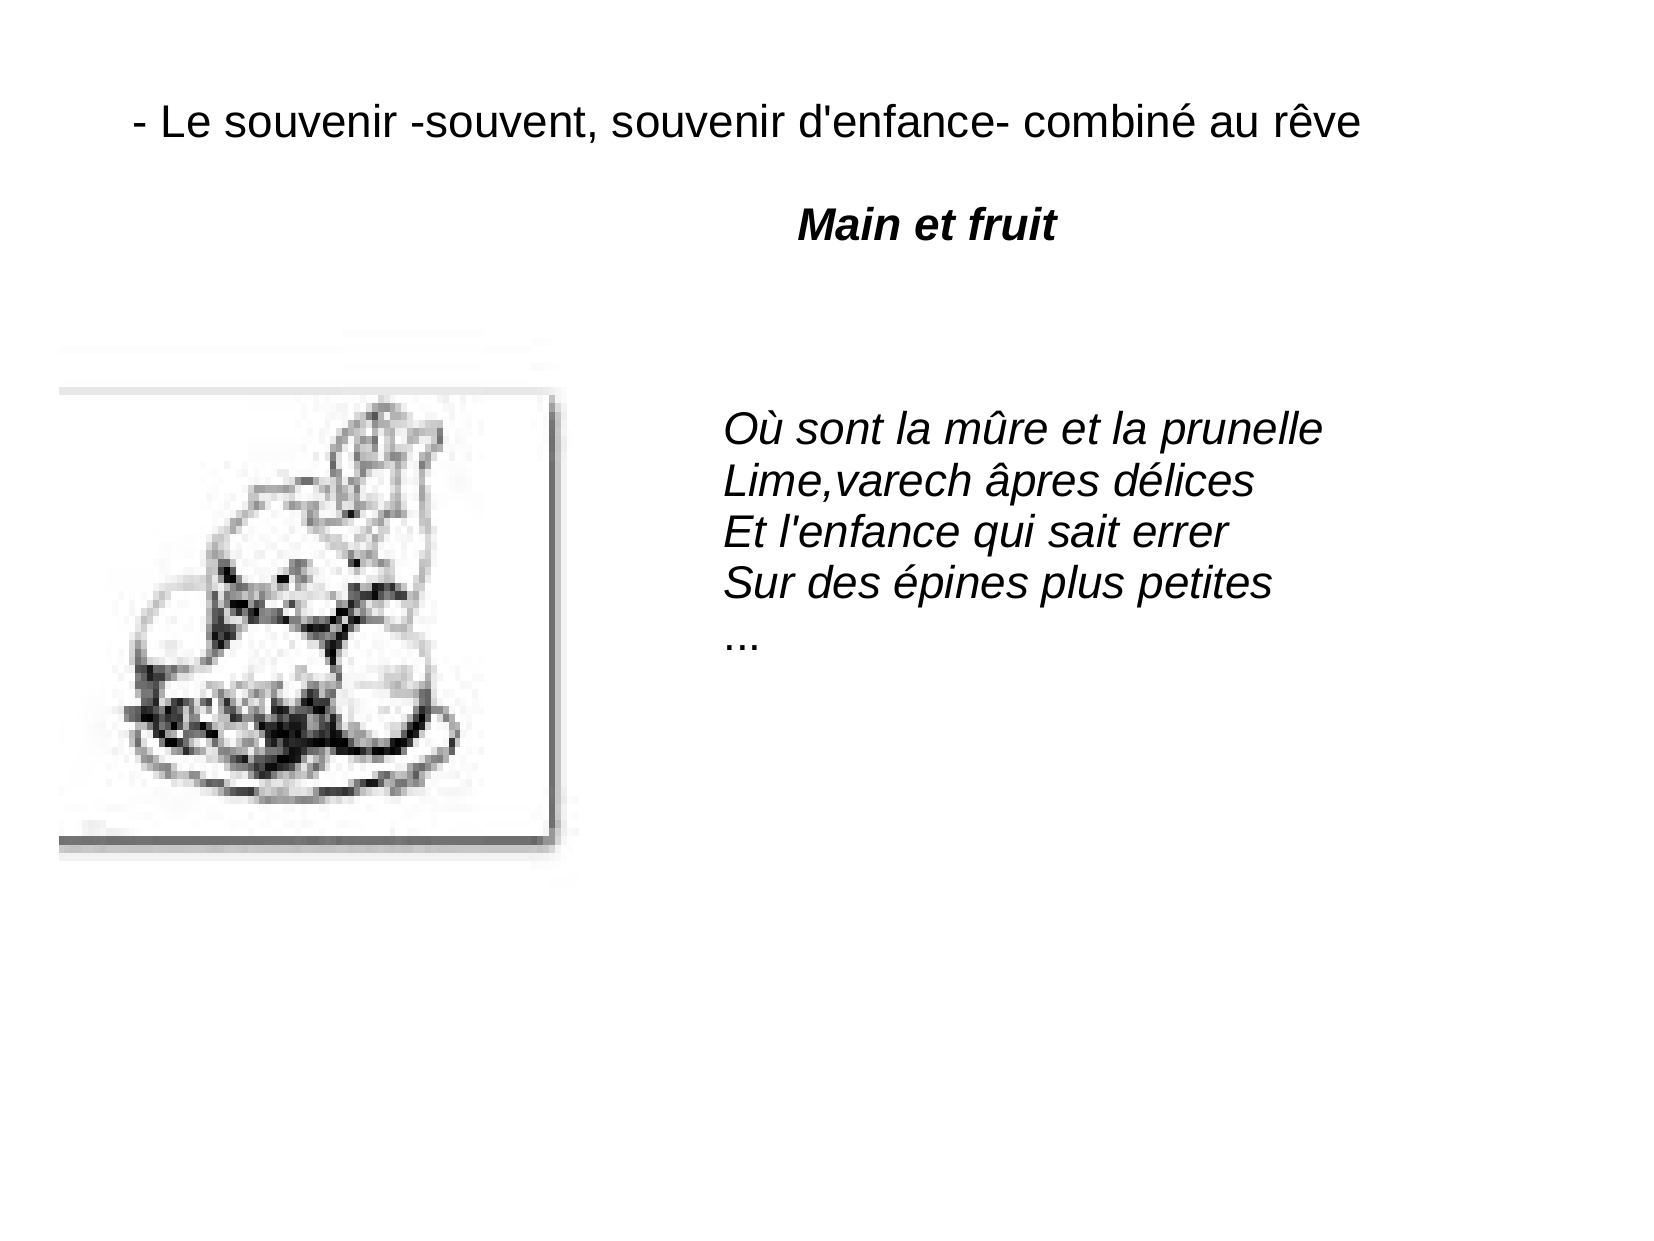

- Le souvenir -souvent, souvenir d'enfance- combiné au rêve
									Main et fruit
								Où sont la mûre et la prunelle
								Lime,varech âpres délices
								Et l'enfance qui sait errer
								Sur des épines plus petites
								...